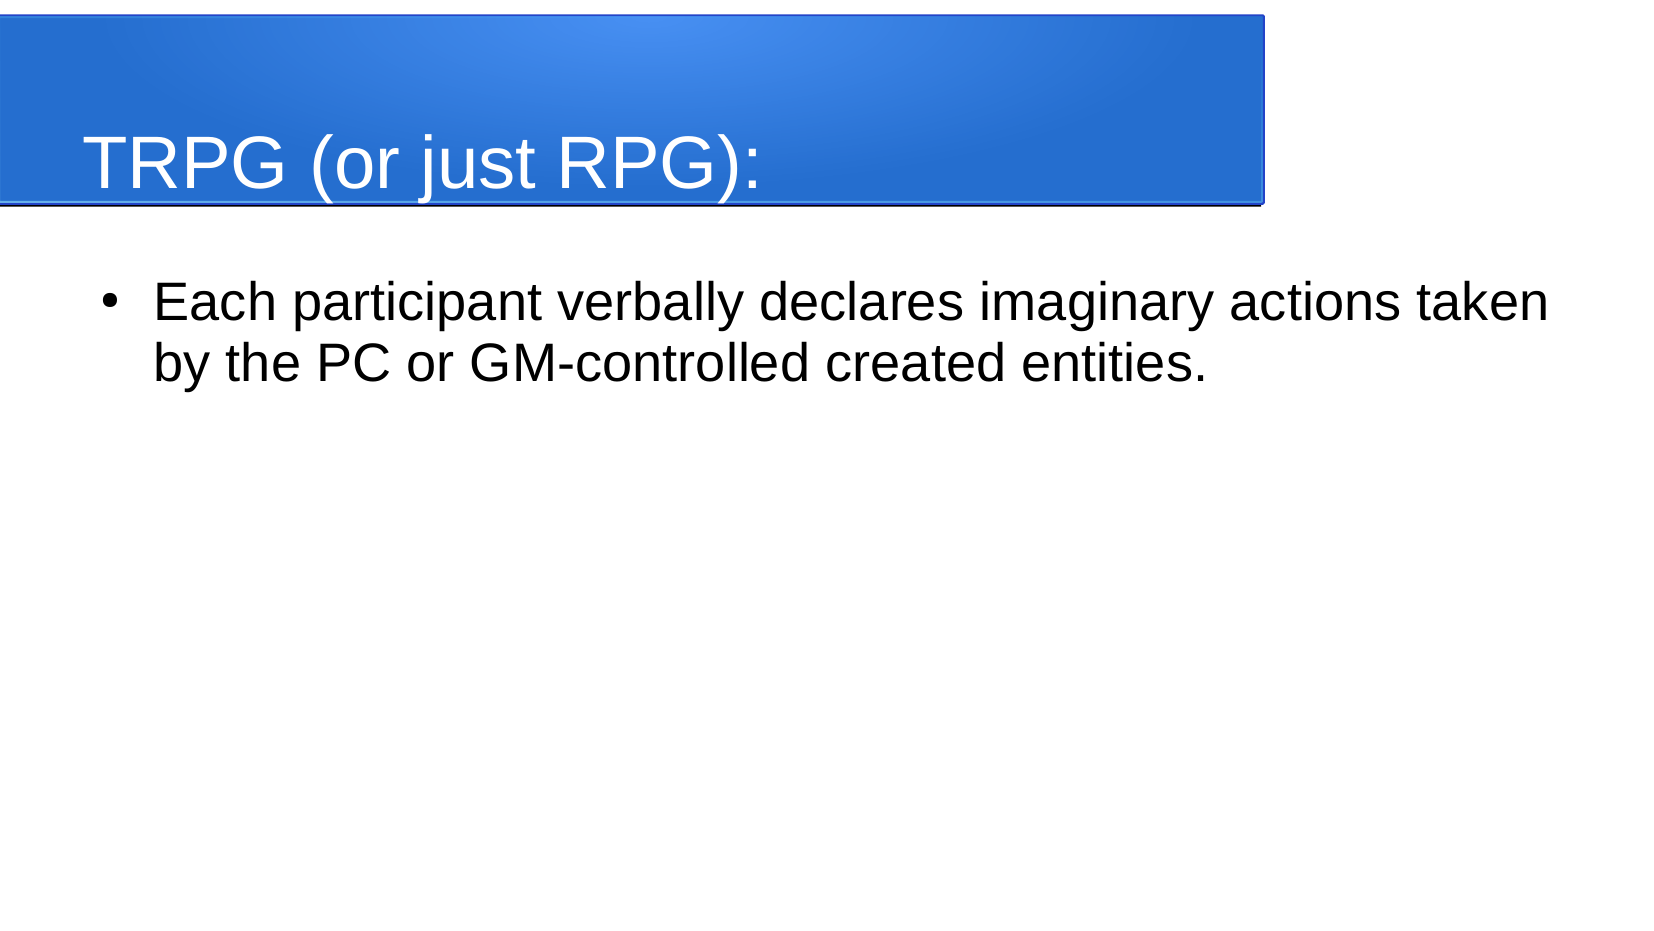

# TRPG (or just RPG):
Each participant verbally declares imaginary actions taken by the PC or GM-controlled created entities.